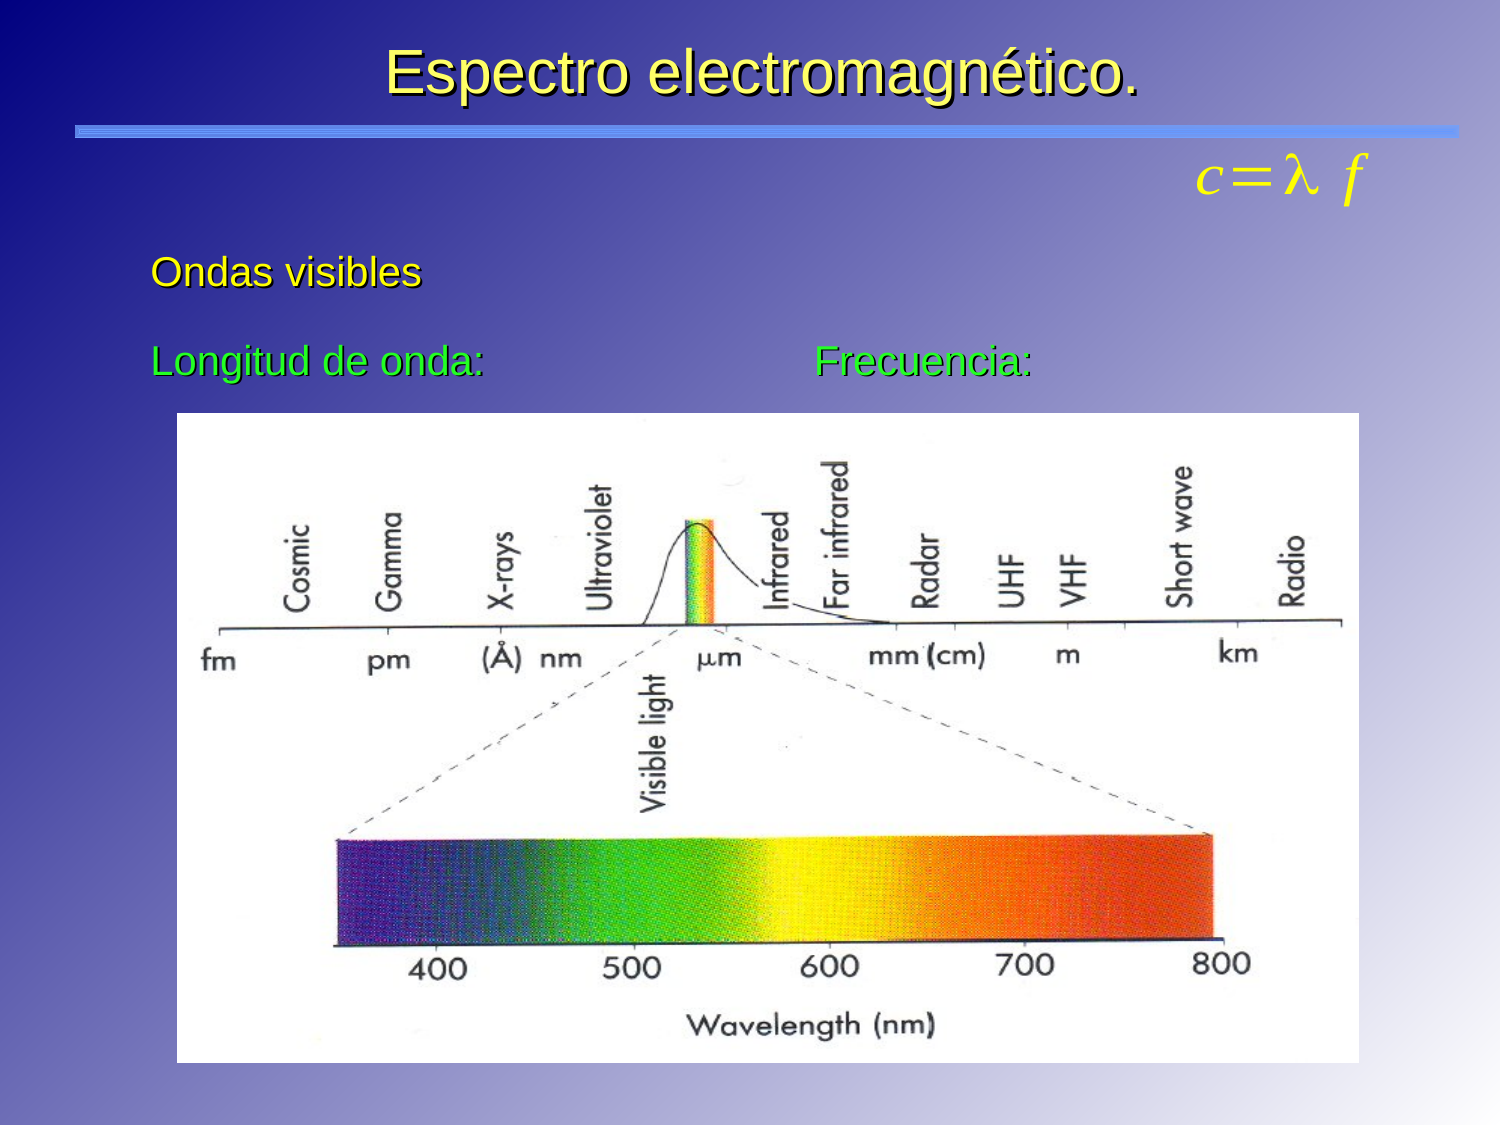

Espectro electromagnético.
Ondas visibles
Longitud de onda:					Frecuencia: